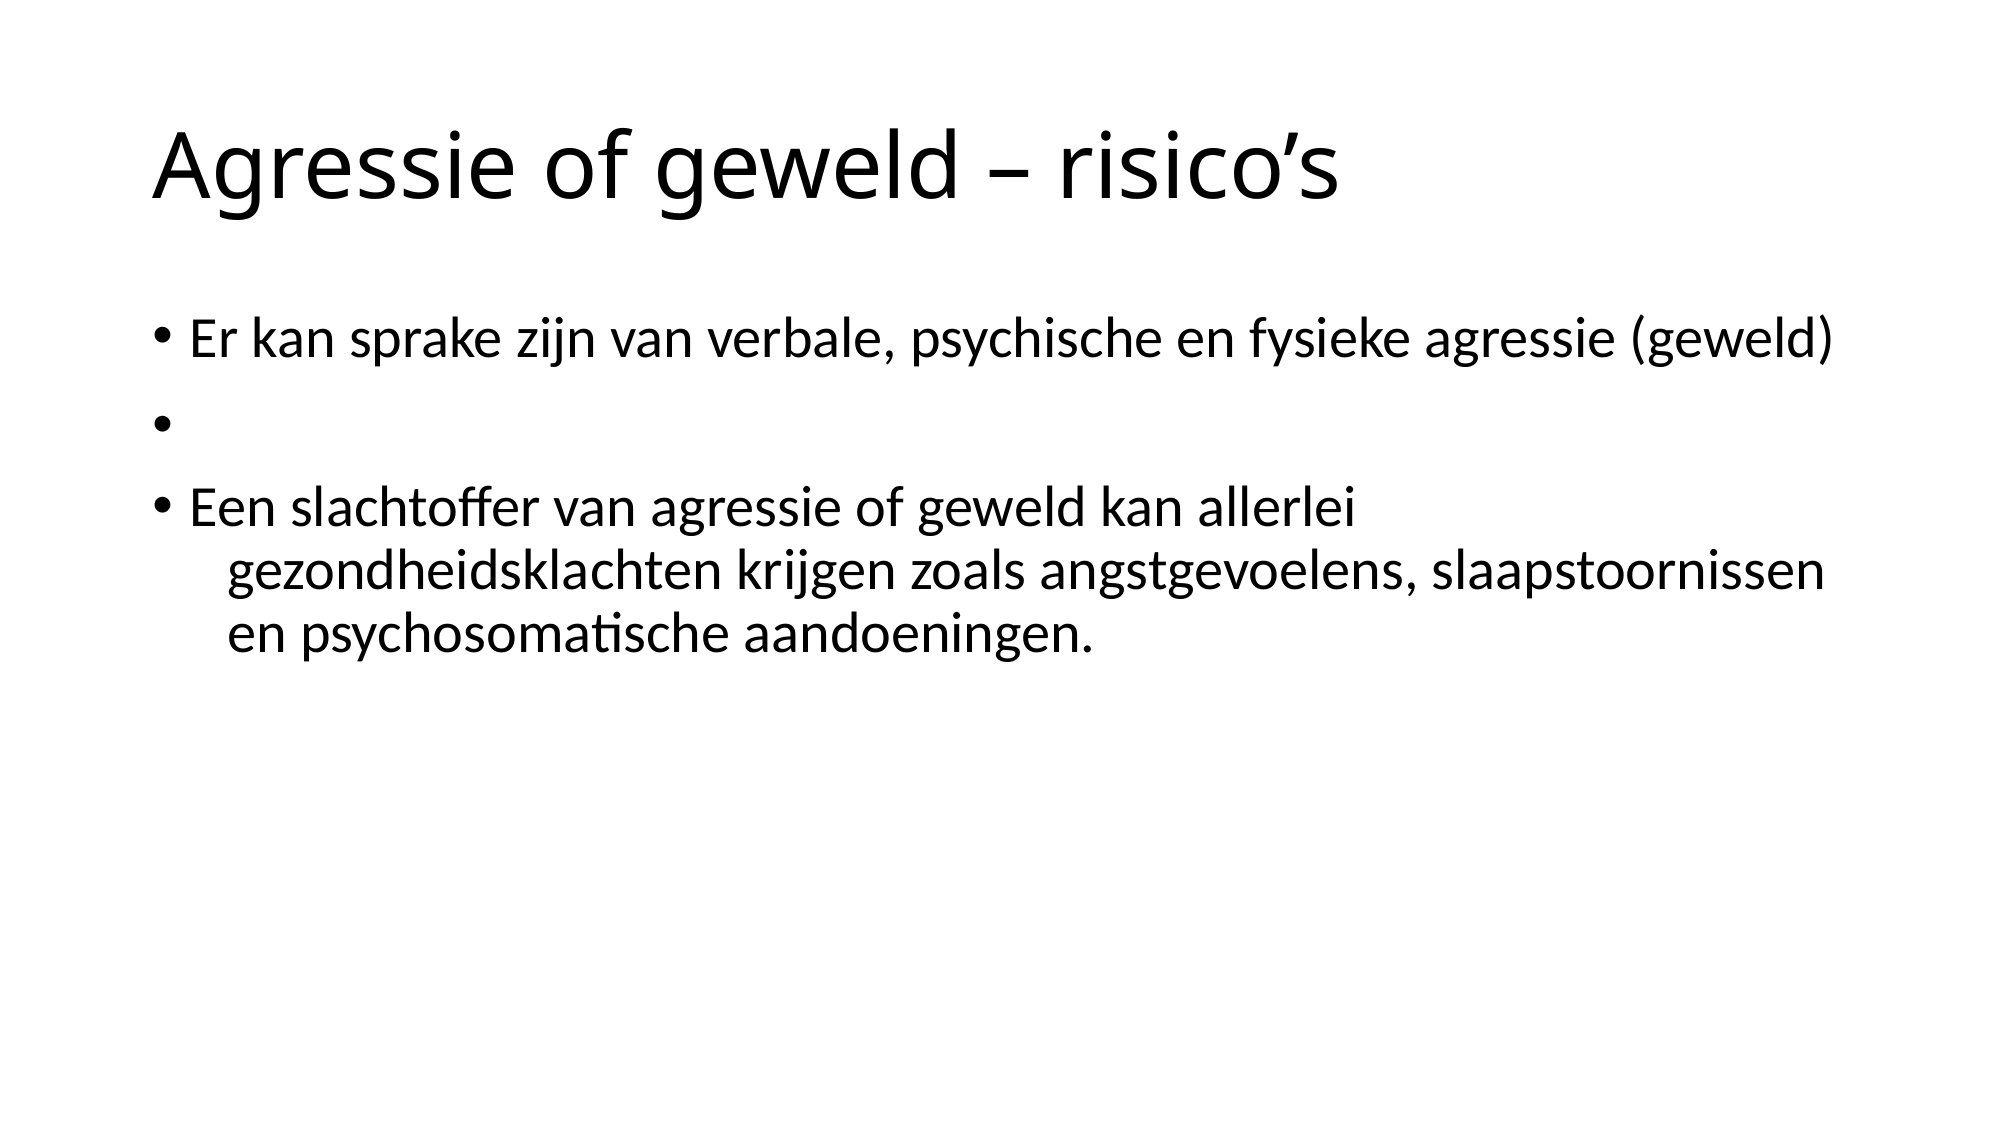

# Agressie of geweld – risico’s
Er kan sprake zijn van verbale, psychische en fysieke agressie (geweld)
Een slachtoffer van agressie of geweld kan allerlei gezondheidsklachten krijgen zoals angstgevoelens, slaapstoornissen en psychosomatische aandoeningen.